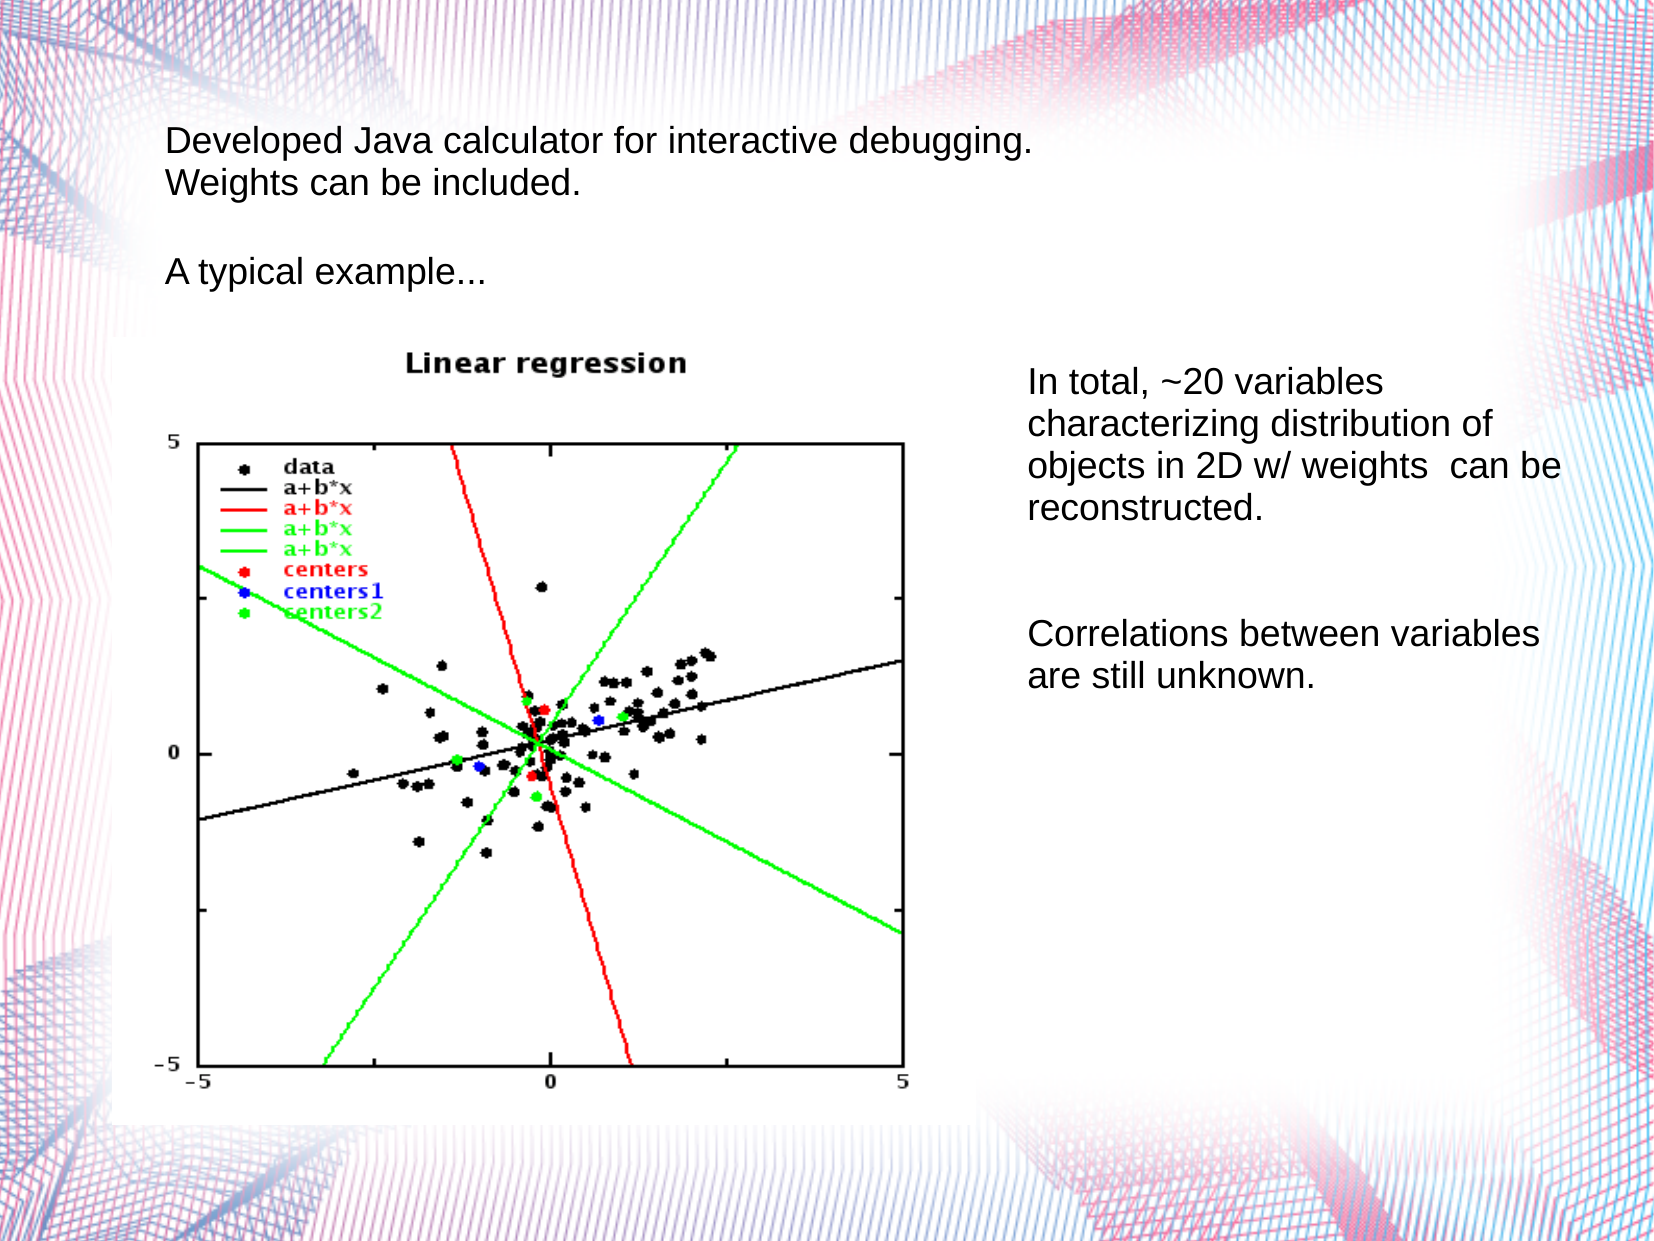

Developed Java calculator for interactive debugging.
Weights can be included.
A typical example...
In total, ~20 variables characterizing distribution of objects in 2D w/ weights can be reconstructed.
Correlations between variables are still unknown.